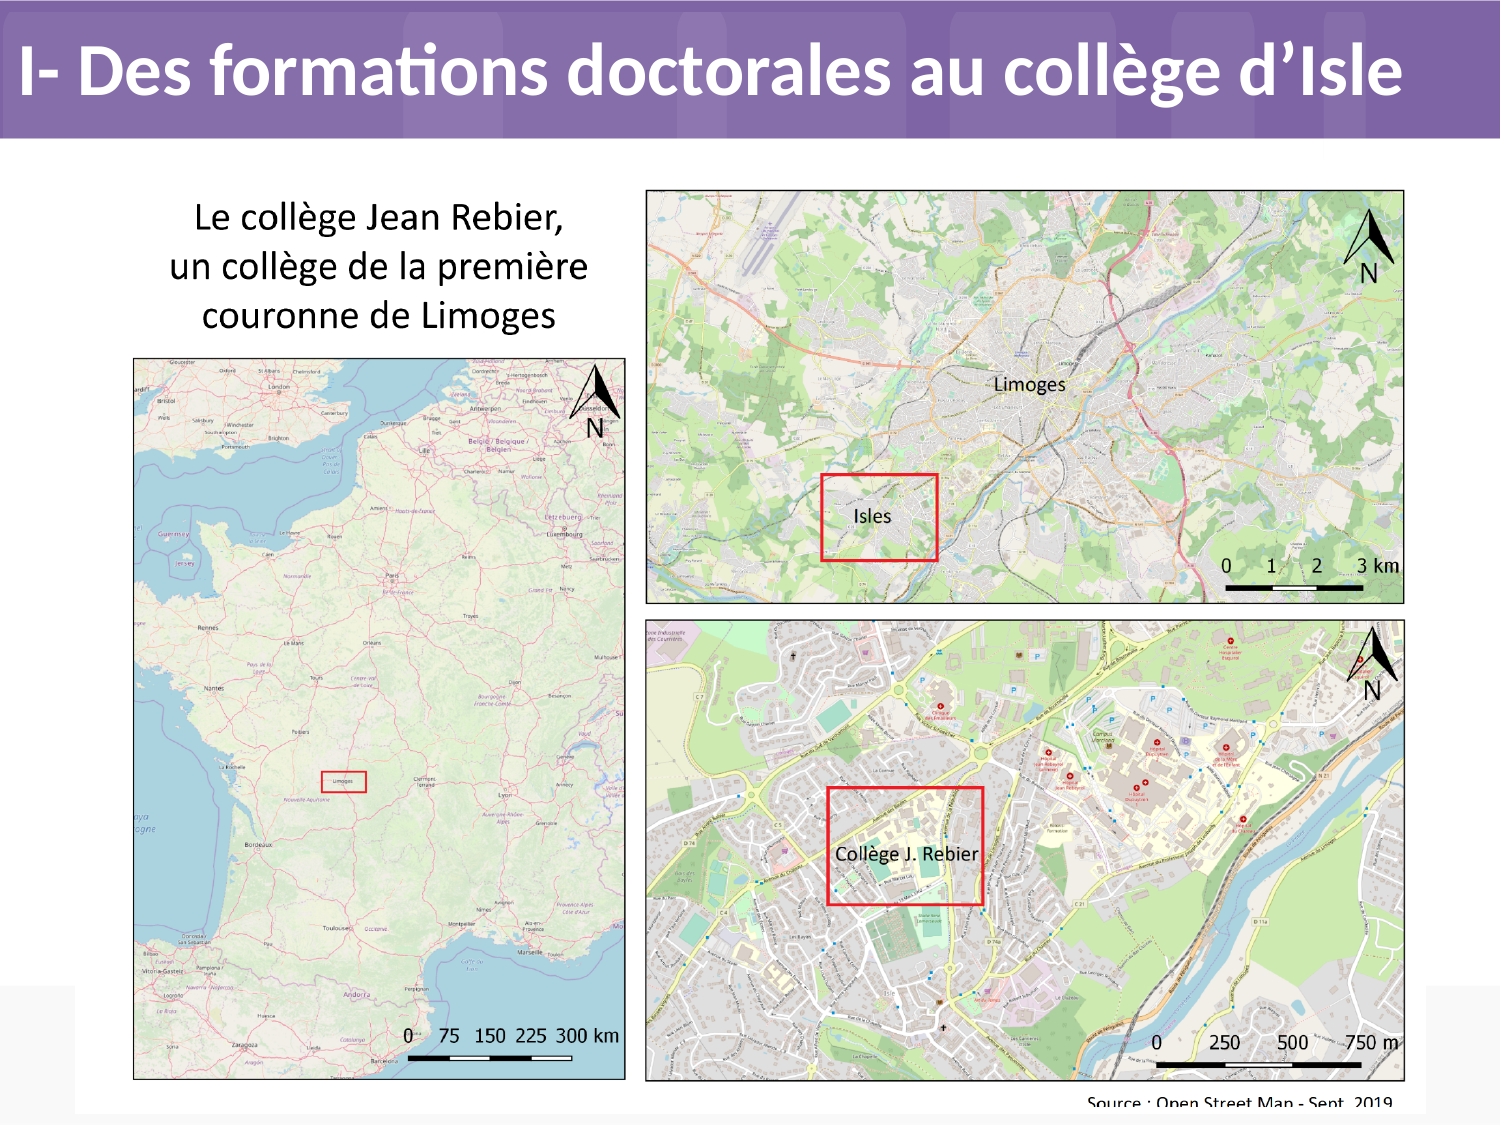

# I- Des formations doctorales au collège d’Isle